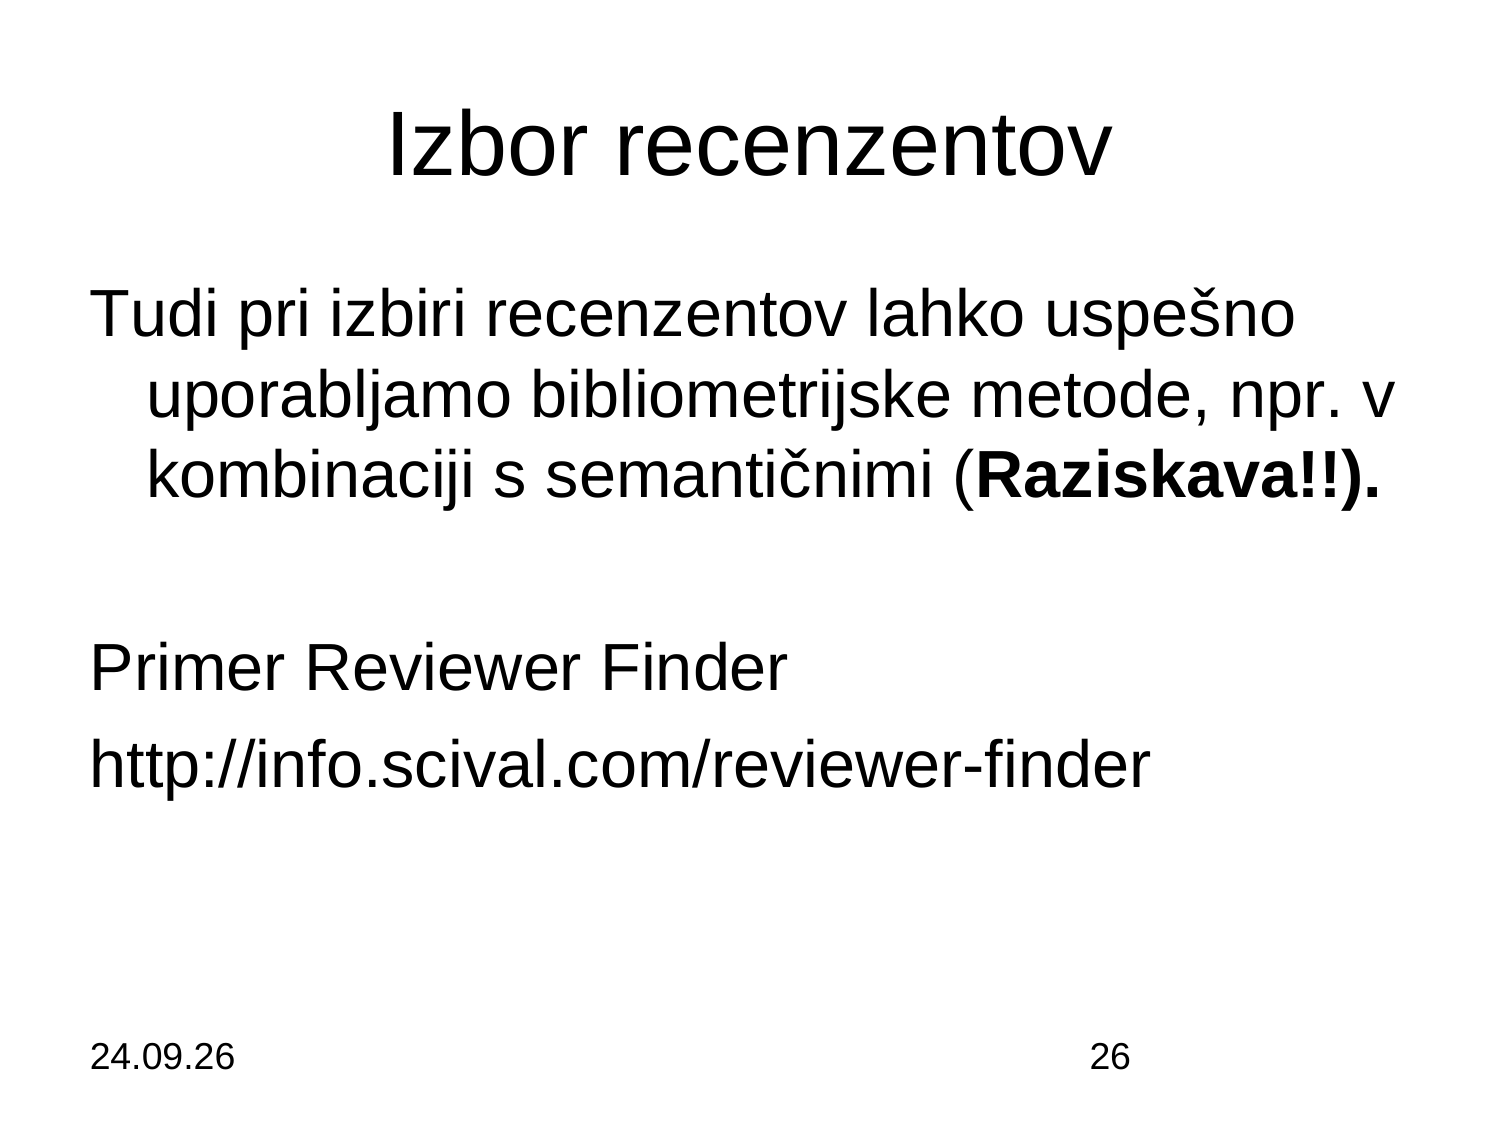

# Izbor recenzentov
Tudi pri izbiri recenzentov lahko uspešno uporabljamo bibliometrijske metode, npr. v kombinaciji s semantičnimi (Raziskava!!).
Primer Reviewer Finder
http://info.scival.com/reviewer-finder
26